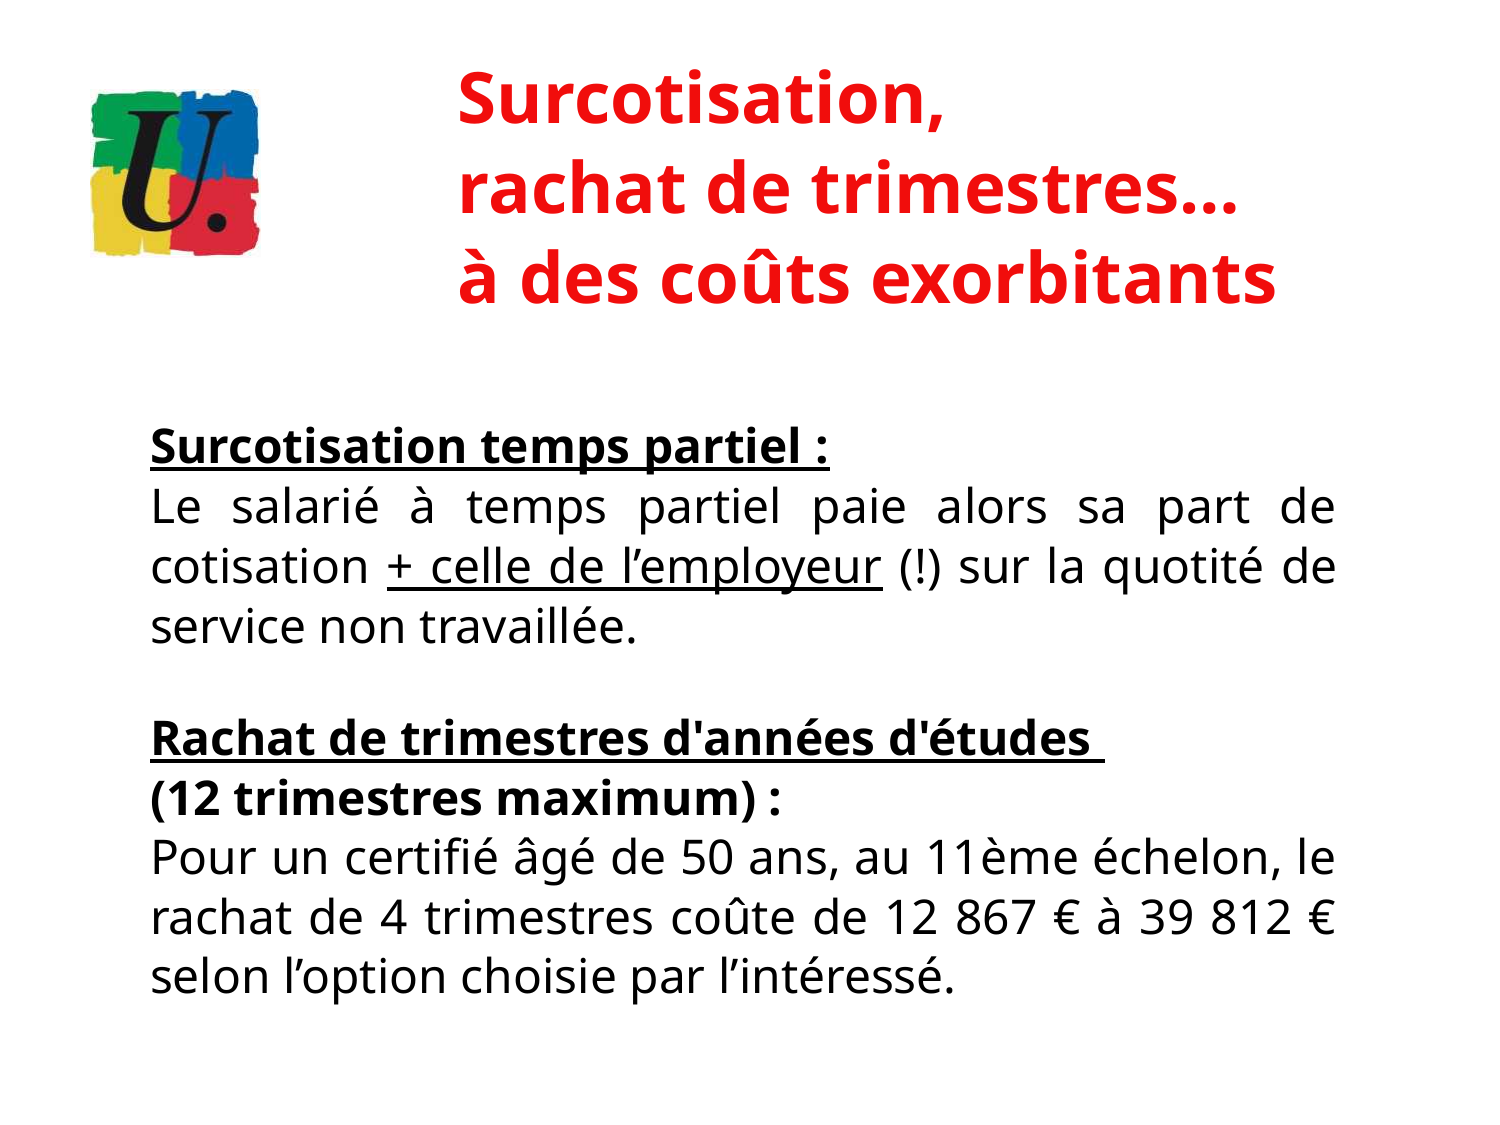

Surcotisation,
rachat de trimestres…
à des coûts exorbitants
Surcotisation temps partiel :
Le salarié à temps partiel paie alors sa part de cotisation + celle de l’employeur (!) sur la quotité de service non travaillée.
Rachat de trimestres d'années d'études
(12 trimestres maximum) :
Pour un certifié âgé de 50 ans, au 11ème échelon, le rachat de 4 trimestres coûte de 12 867 € à 39 812 € selon l’option choisie par l’intéressé.